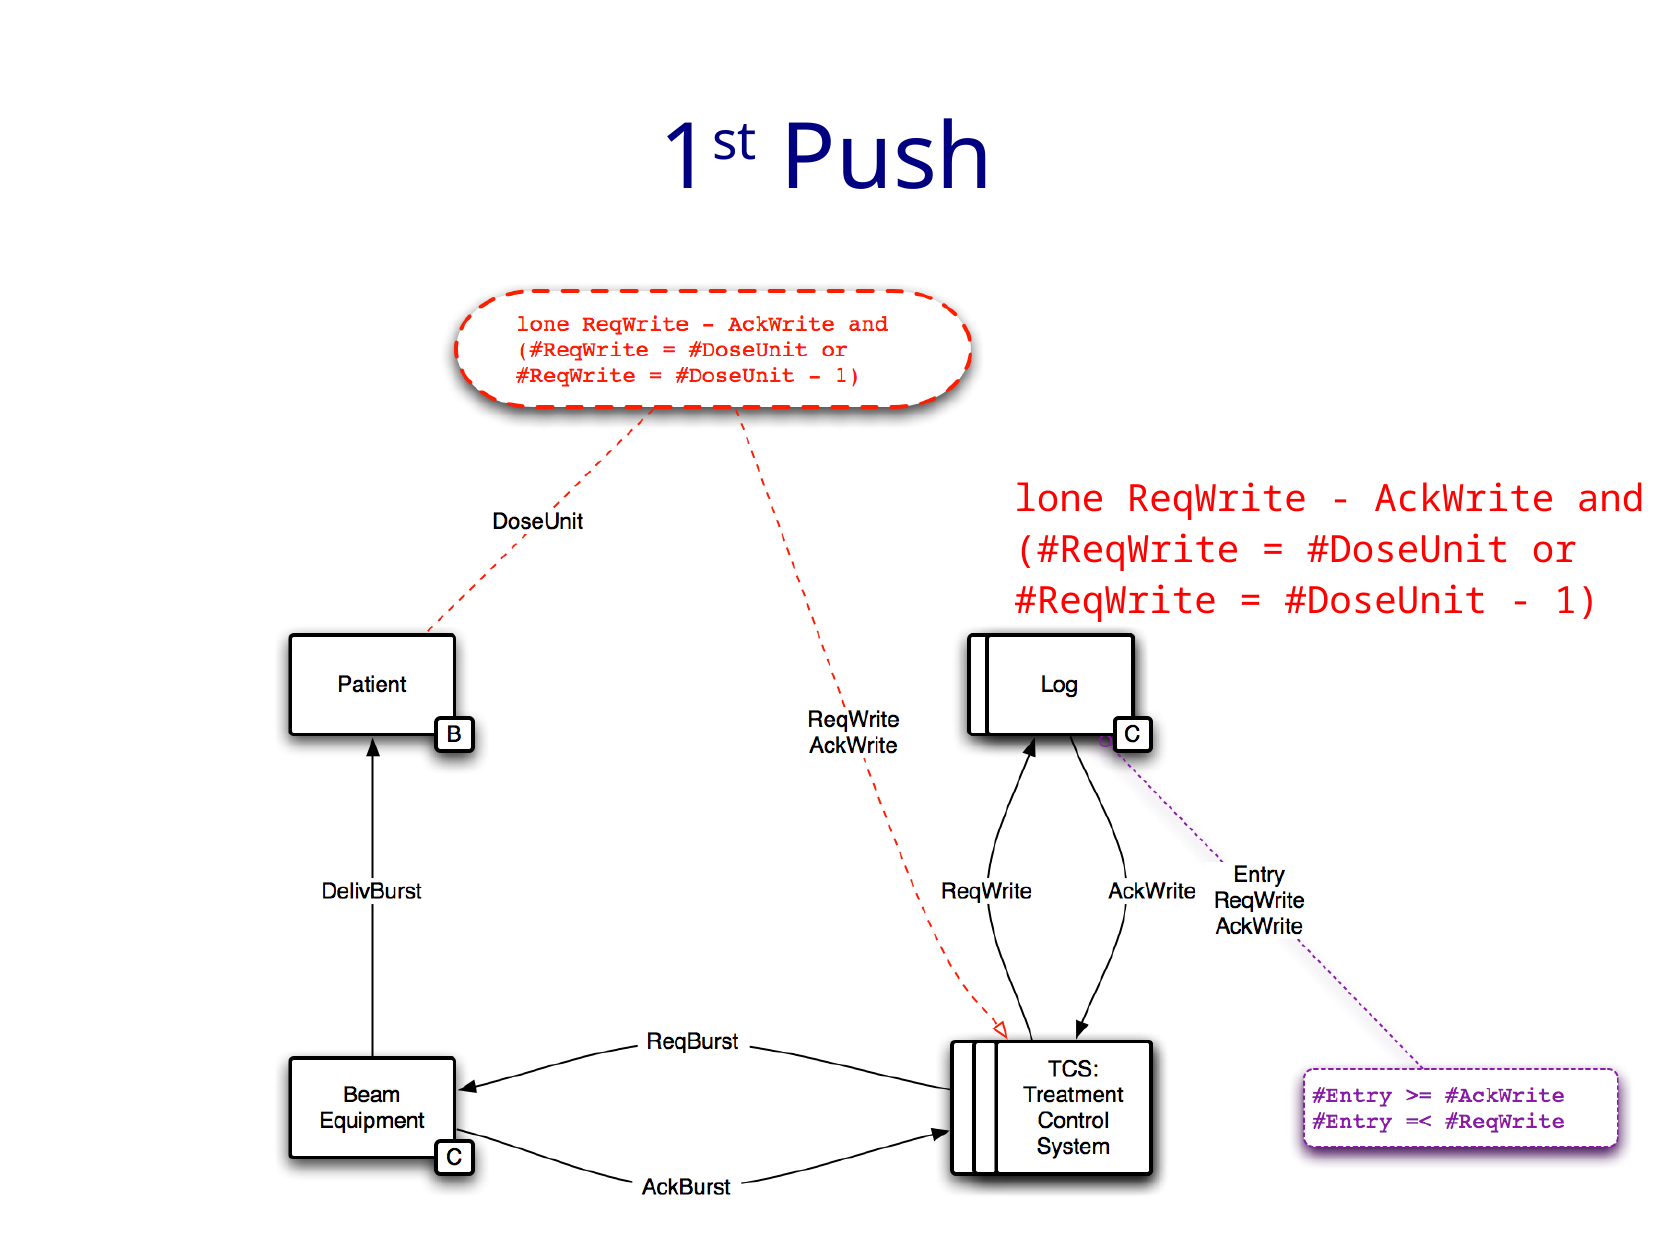

# 1st Push
lone ReqWrite - AckWrite and
(#ReqWrite = #DoseUnit or
#ReqWrite = #DoseUnit - 1)
lone ReqWrite - AckWrite and
(#ReqWrite = #DoseUnit or
#ReqWrite = #DoseUnit - 1)